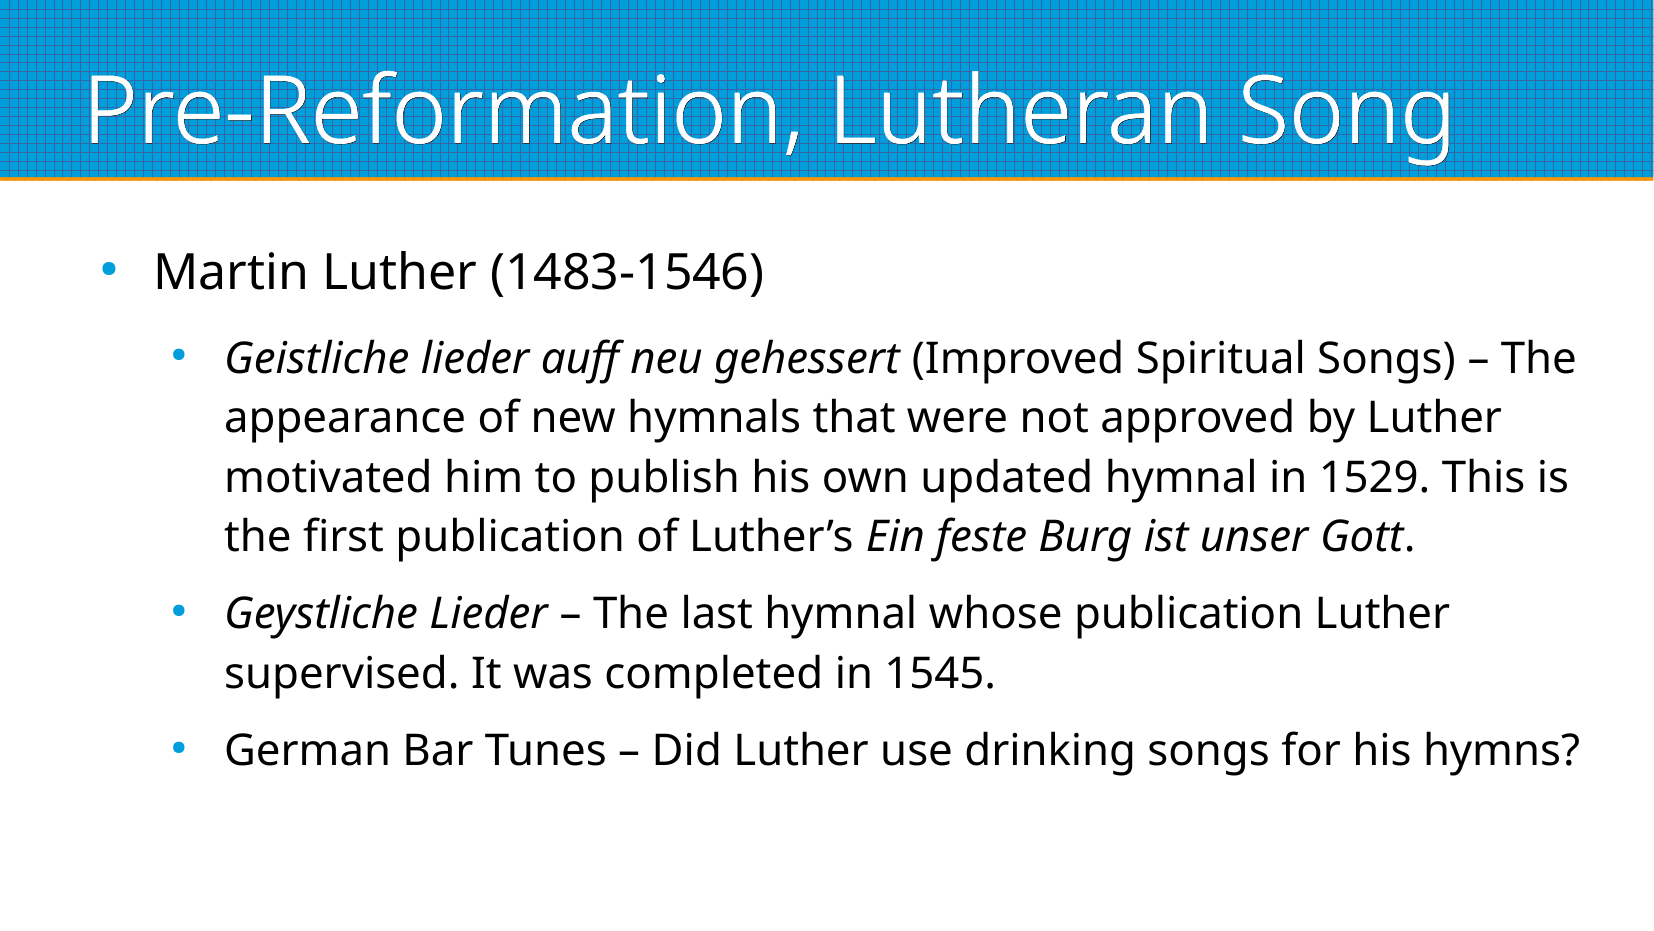

# Pre-Reformation, Lutheran Song
Martin Luther (1483-1546)
Geistliche lieder auff neu gehessert (Improved Spiritual Songs) – The appearance of new hymnals that were not approved by Luther motivated him to publish his own updated hymnal in 1529. This is the first publication of Luther’s Ein feste Burg ist unser Gott.
Geystliche Lieder – The last hymnal whose publication Luther supervised. It was completed in 1545.
German Bar Tunes – Did Luther use drinking songs for his hymns?